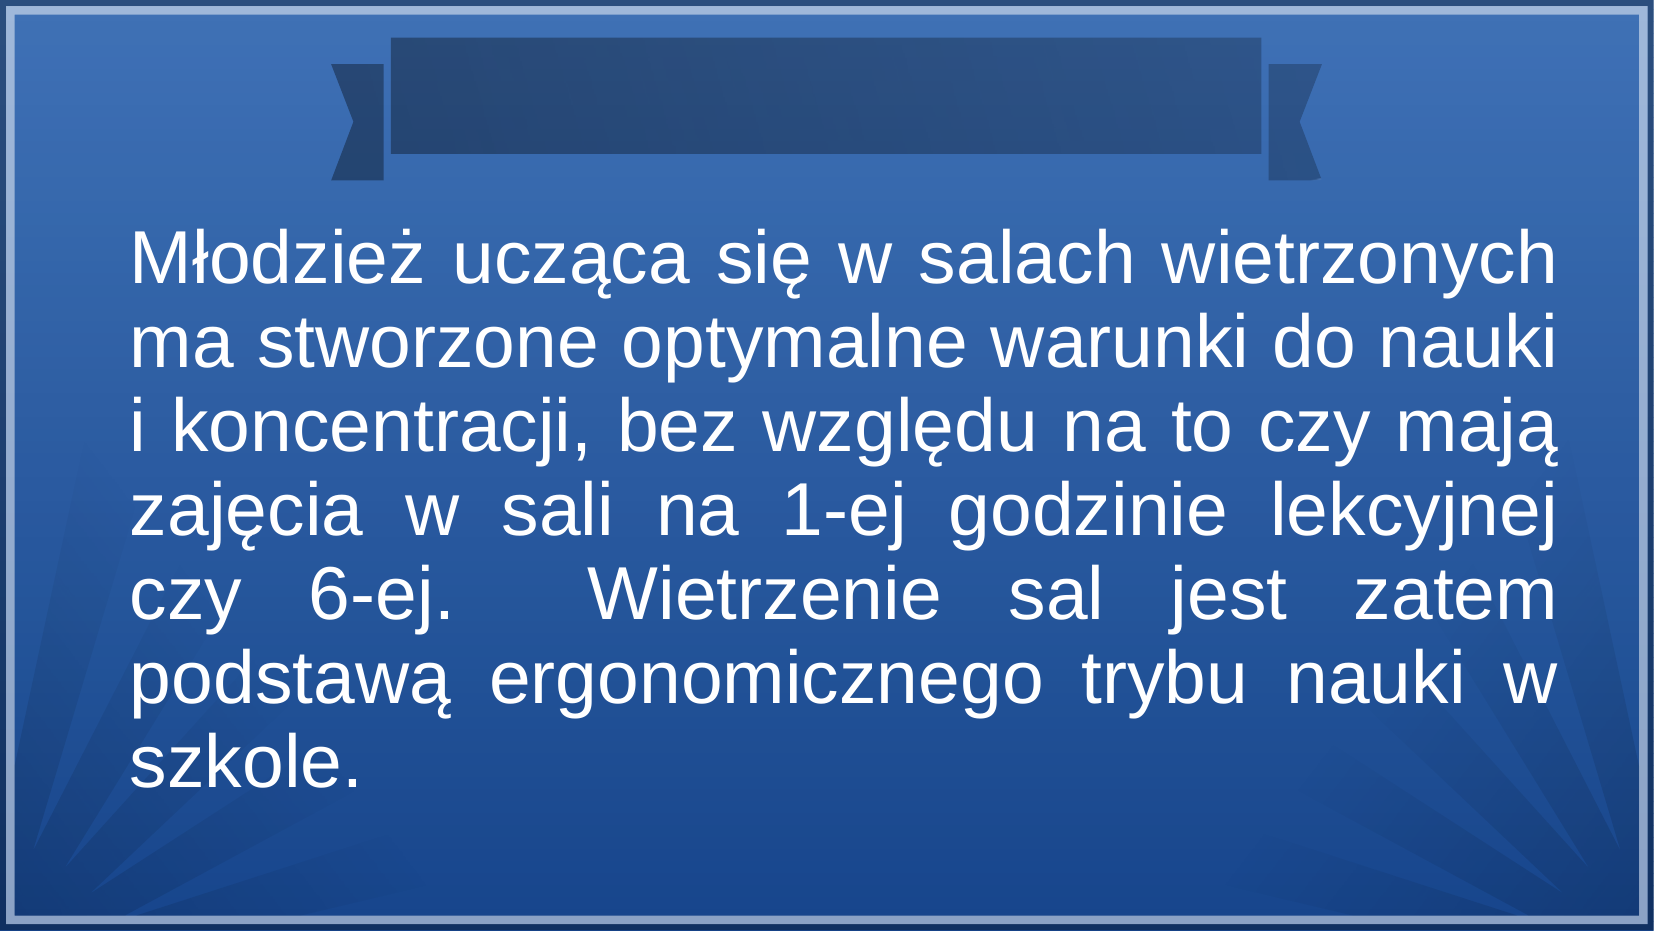

#
Młodzież ucząca się w salach wietrzonych ma stworzone optymalne warunki do nauki i koncentracji, bez względu na to czy mają zajęcia w sali na 1-ej godzinie lekcyjnej czy 6-ej. Wietrzenie sal jest zatem podstawą ergonomicznego trybu nauki w szkole.